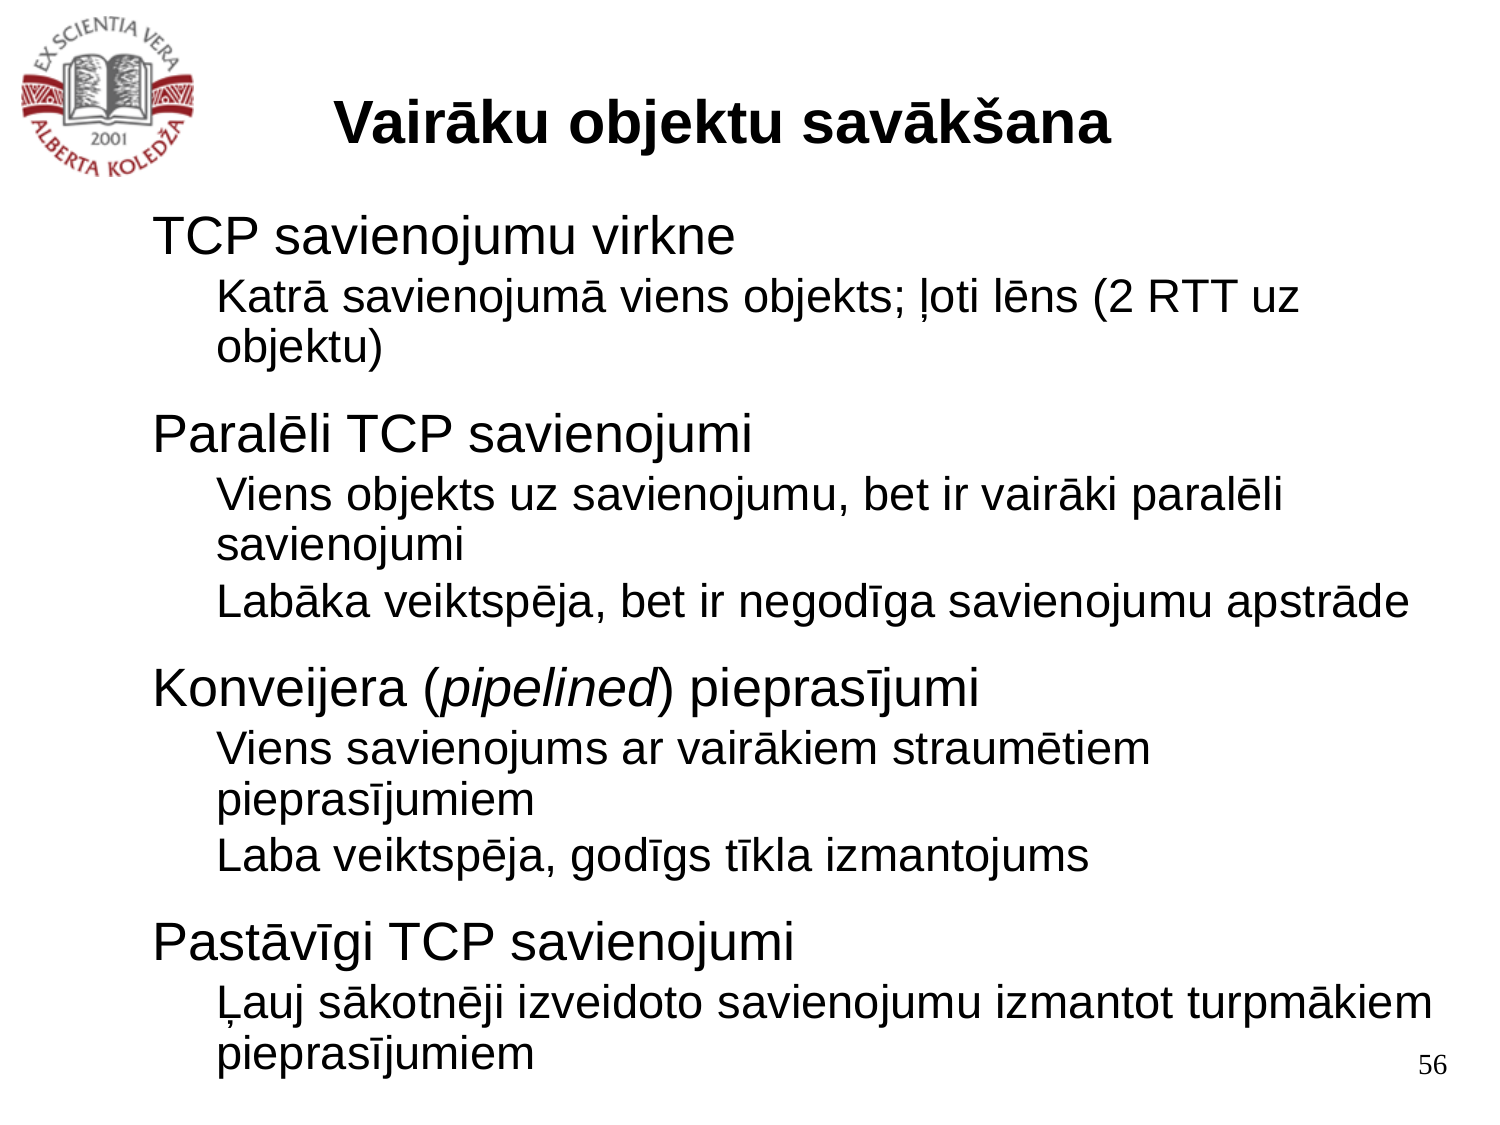

# Vairāku objektu savākšana
TCP savienojumu virkne
Katrā savienojumā viens objekts; ļoti lēns (2 RTT uz objektu)
Paralēli TCP savienojumi
Viens objekts uz savienojumu, bet ir vairāki paralēli savienojumi
Labāka veiktspēja, bet ir negodīga savienojumu apstrāde
Konveijera (pipelined) pieprasījumi
Viens savienojums ar vairākiem straumētiem pieprasījumiem
Laba veiktspēja, godīgs tīkla izmantojums
Pastāvīgi TCP savienojumi
Ļauj sākotnēji izveidoto savienojumu izmantot turpmākiem pieprasījumiem